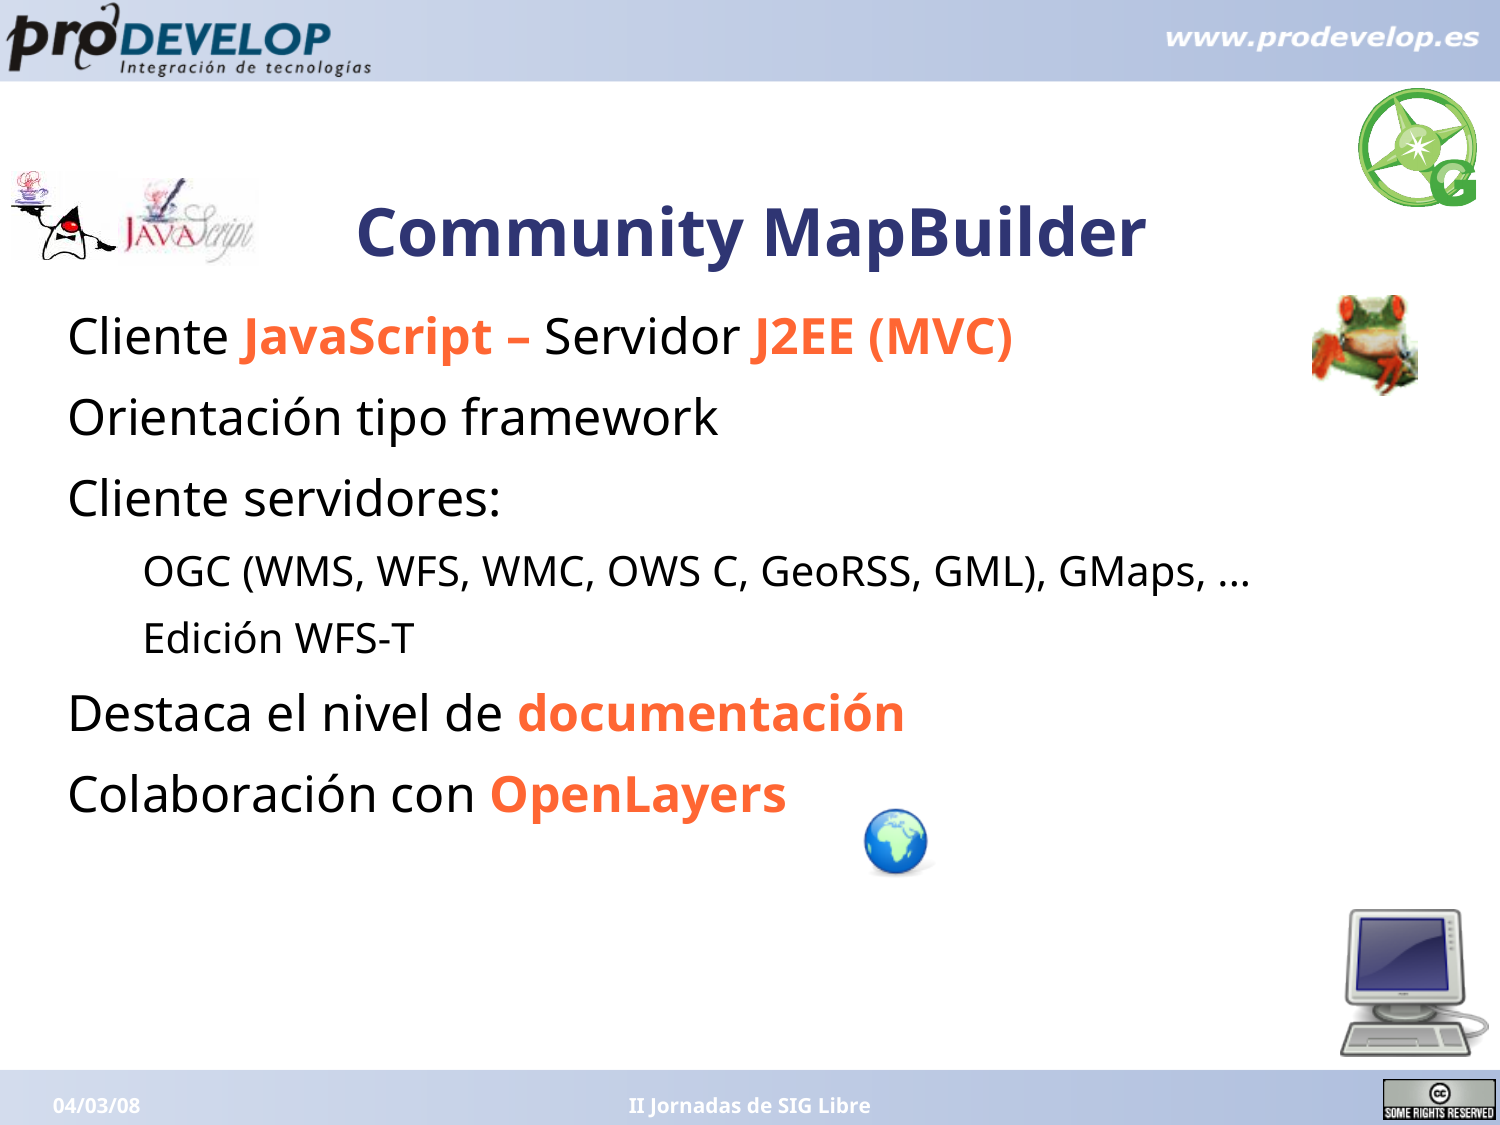

# Community MapBuilder
Cliente JavaScript – Servidor J2EE (MVC)
Orientación tipo framework
Cliente servidores:
OGC (WMS, WFS, WMC, OWS C, GeoRSS, GML), GMaps, ...
Edición WFS-T
Destaca el nivel de documentación
Colaboración con OpenLayers
25/10/2006
36
Plan Difusión Interna gvSIG v. 2.0